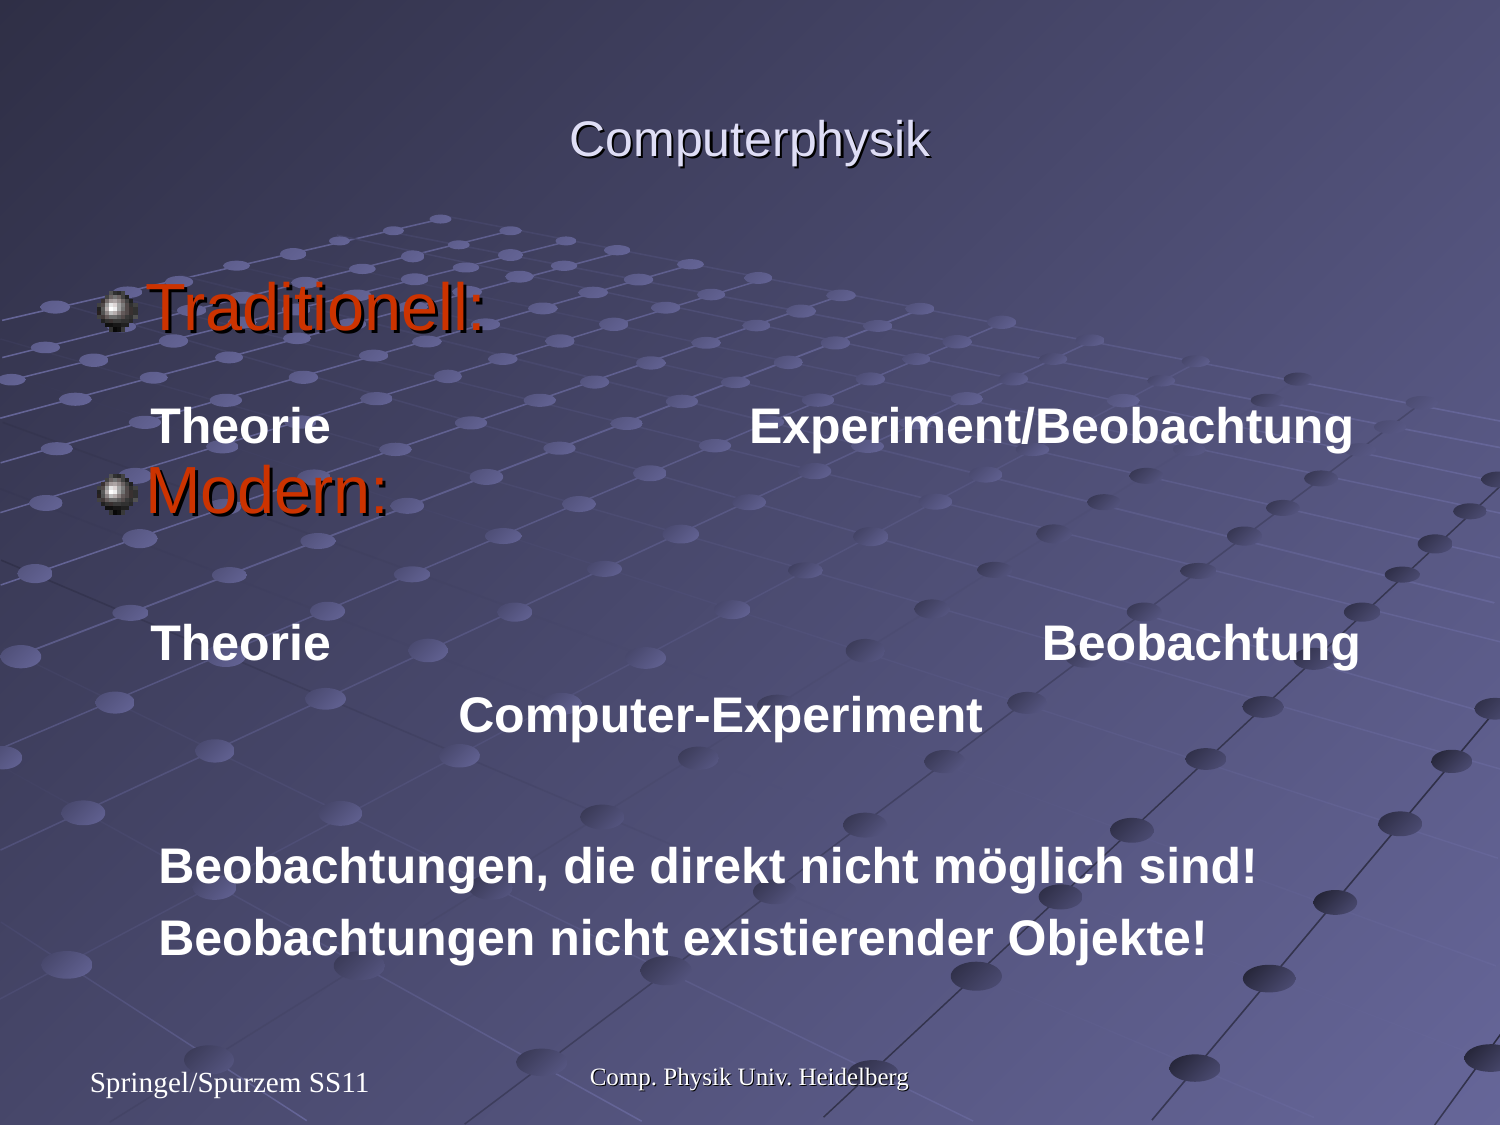

# Computerphysik
Traditionell:
Modern:
Theorie Experiment/Beobachtung
Theorie Beobachtung
 Computer-Experiment
Beobachtungen, die direkt nicht möglich sind!
Beobachtungen nicht existierender Objekte!
August 22, 2002